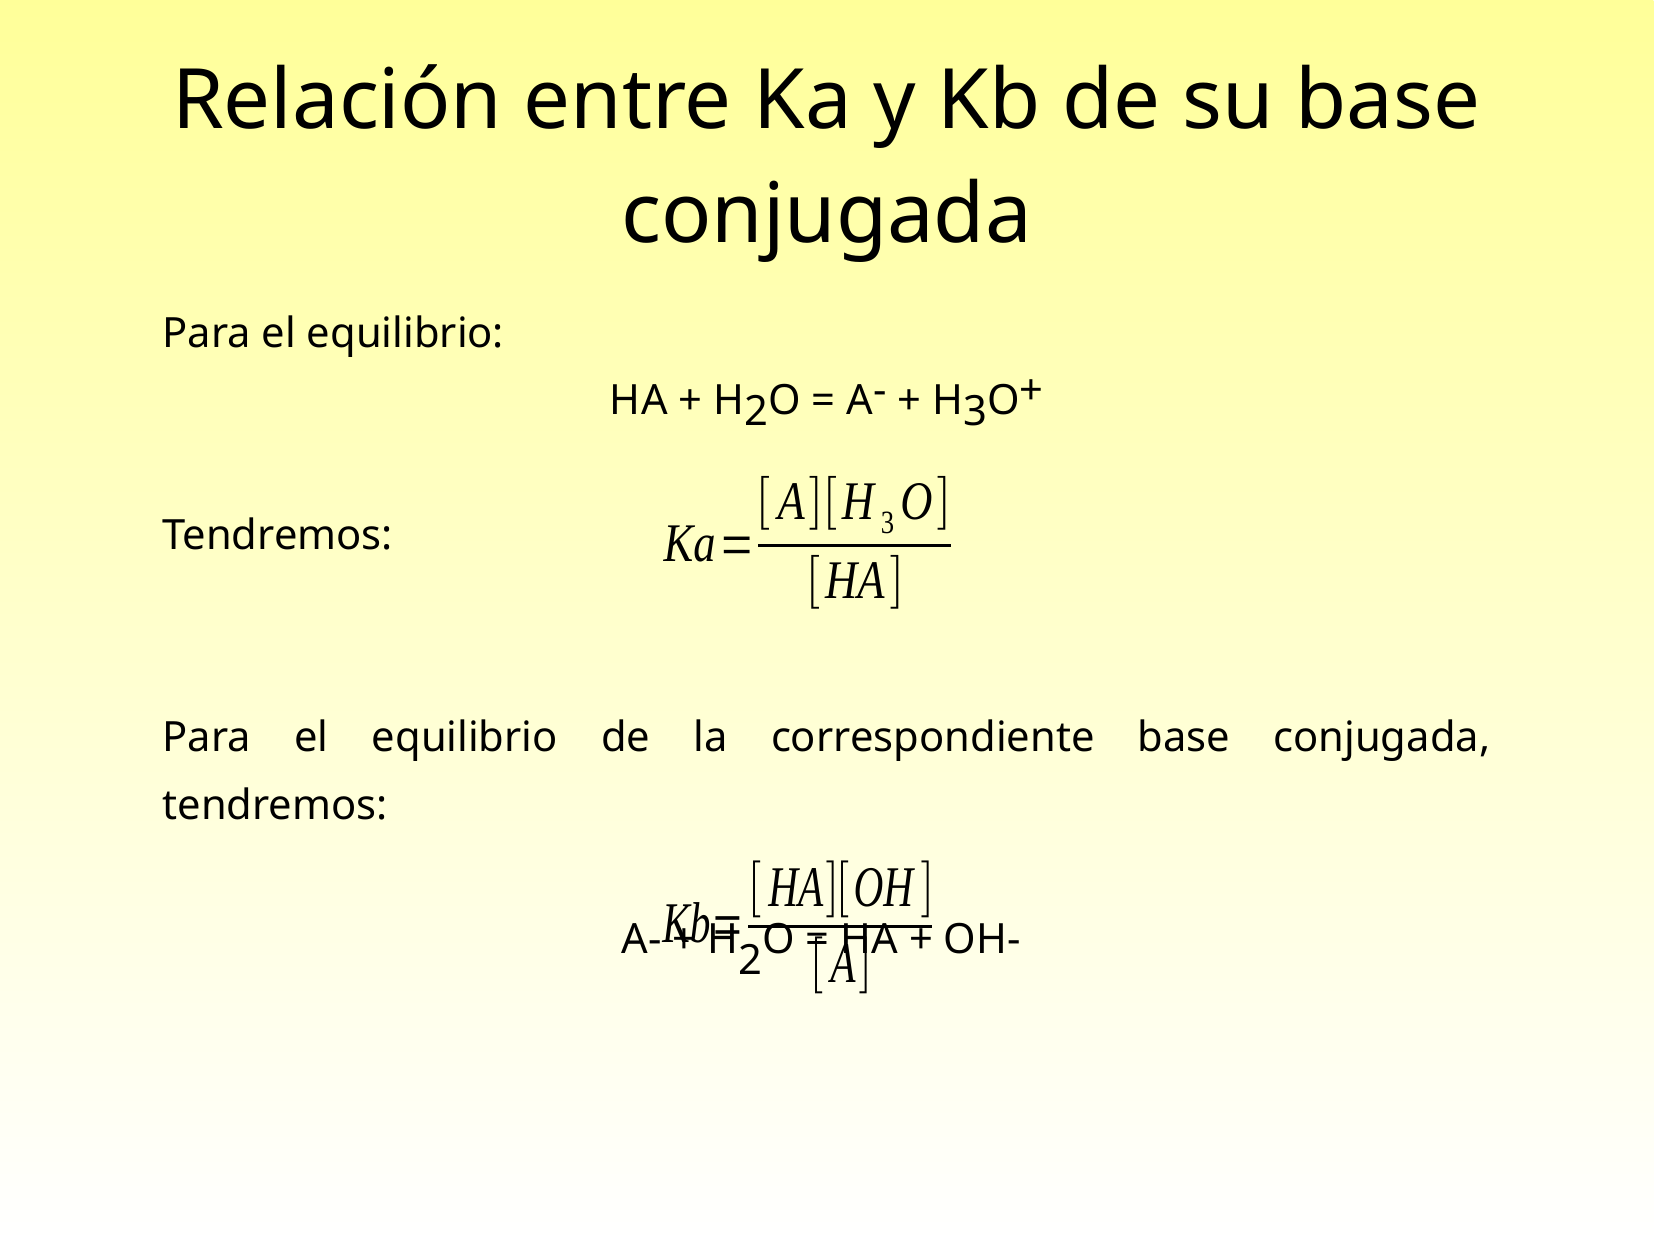

# Relación entre Ka y Kb de su base conjugada
Para el equilibrio:
HA + H2O = A- + H3O+
Tendremos:
Para el equilibrio de la correspondiente base conjugada, tendremos:
A- + H2O = HA + OH-
De donde se deduce que Ka·Kb=Kw